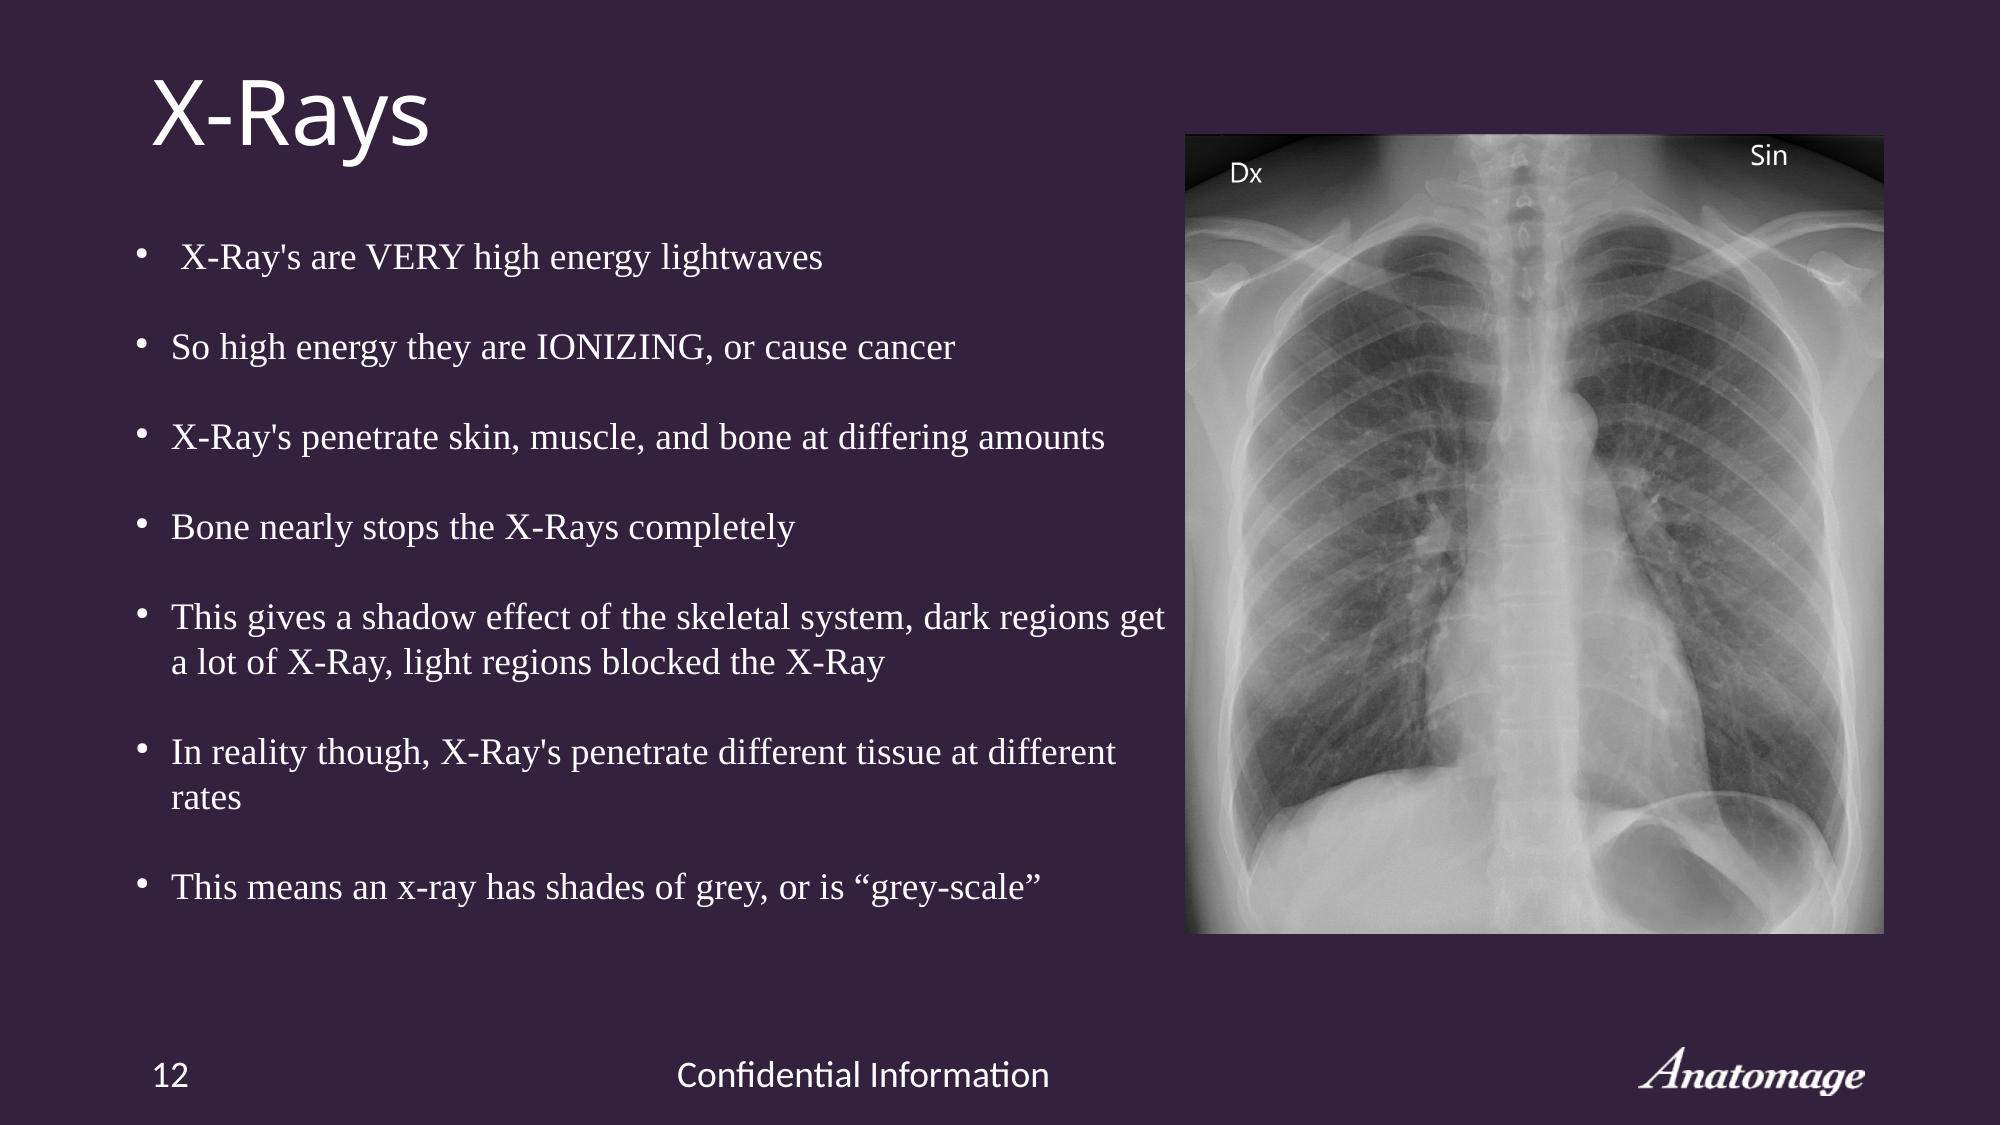

# X-Rays
 X-Ray's are VERY high energy lightwaves
So high energy they are IONIZING, or cause cancer
X-Ray's penetrate skin, muscle, and bone at differing amounts
Bone nearly stops the X-Rays completely
This gives a shadow effect of the skeletal system, dark regions get a lot of X-Ray, light regions blocked the X-Ray
In reality though, X-Ray's penetrate different tissue at different rates
This means an x-ray has shades of grey, or is “grey-scale”
Confidential Information